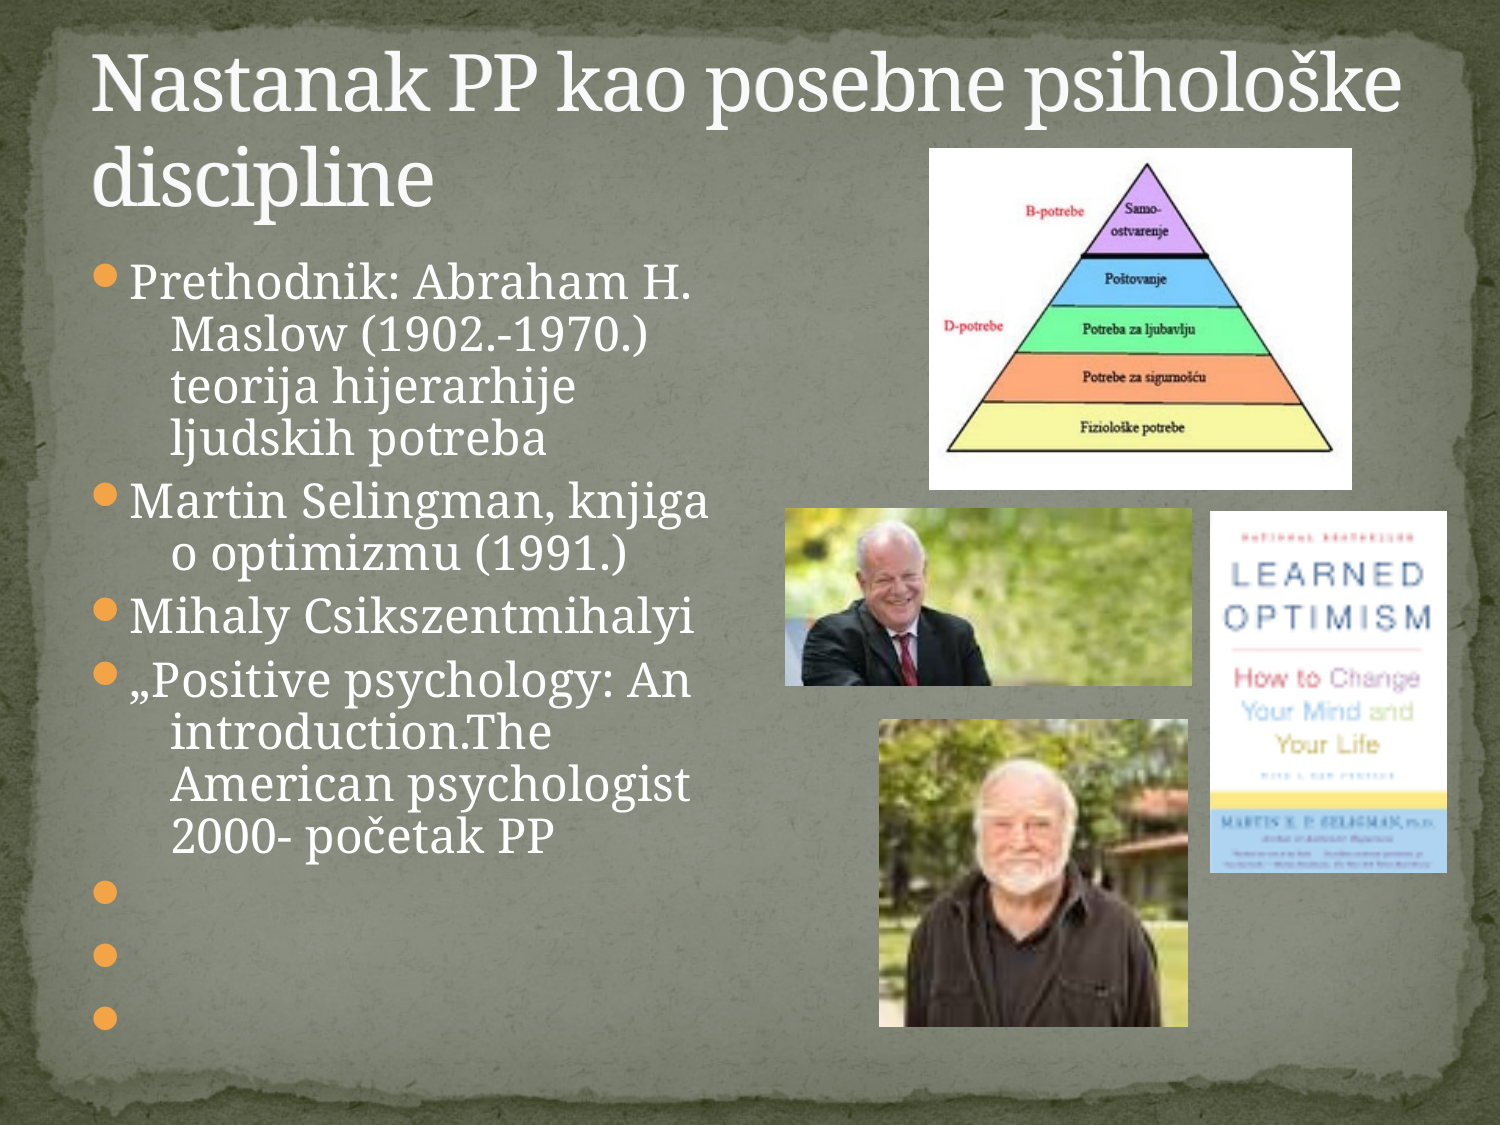

# Nastanak PP kao posebne psihološke discipline
Prethodnik: Abraham H. Maslow (1902.-1970.) teorija hijerarhije ljudskih potreba
Martin Selingman, knjiga o optimizmu (1991.)
Mihaly Csikszentmihalyi
„Positive psychology: An introduction.The American psychologist 2000- početak PP